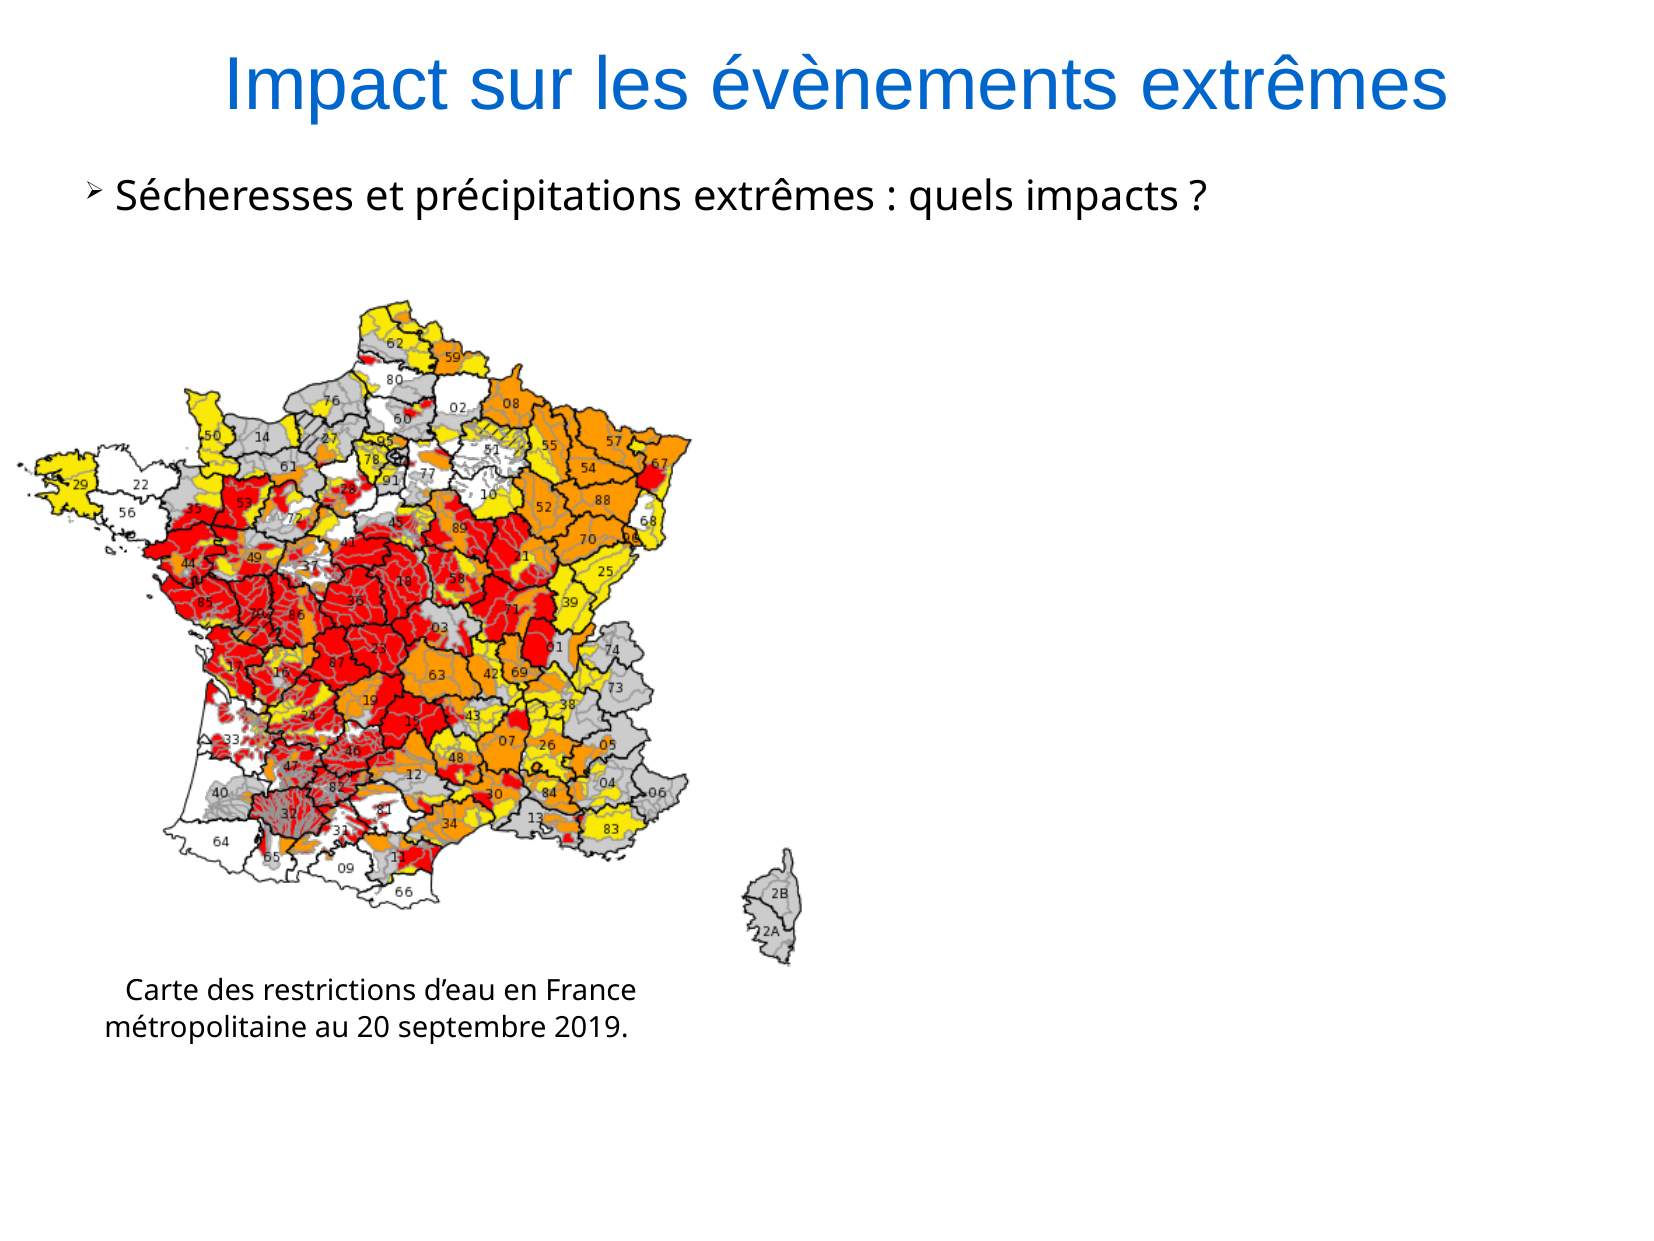

Impact sur les évènements extrêmes
 Sécheresses et précipitations extrêmes : quels impacts ?
Carte des restrictions d’eau en France métropolitaine au 20 septembre 2019.